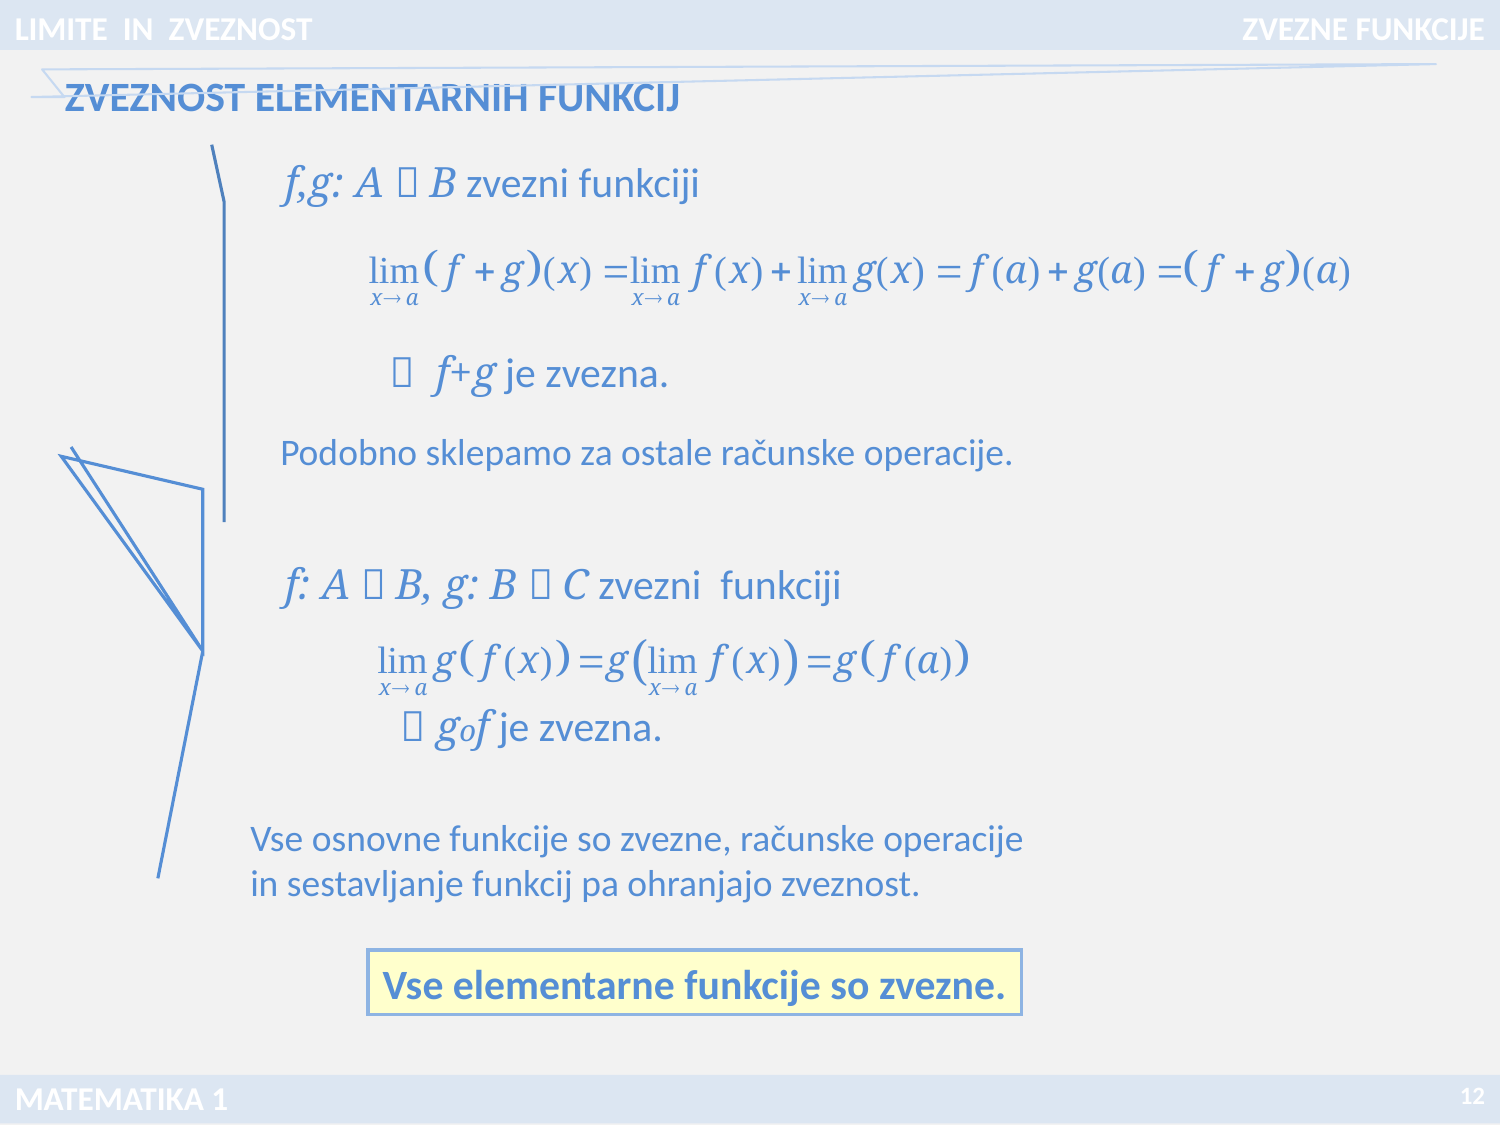

LIMITE IN ZVEZNOST
ZVEZNE FUNKCIJE
ZVEZNOST ELEMENTARNIH FUNKCIJ
f,g: A  B zvezni funkciji
  f+g je zvezna.
Podobno sklepamo za ostale računske operacije.
f: A  B, g: B  C zvezni funkciji
  gof je zvezna.
Vse osnovne funkcije so zvezne, računske operacije in sestavljanje funkcij pa ohranjajo zveznost.
Vse elementarne funkcije so zvezne.
MATEMATIKA 1